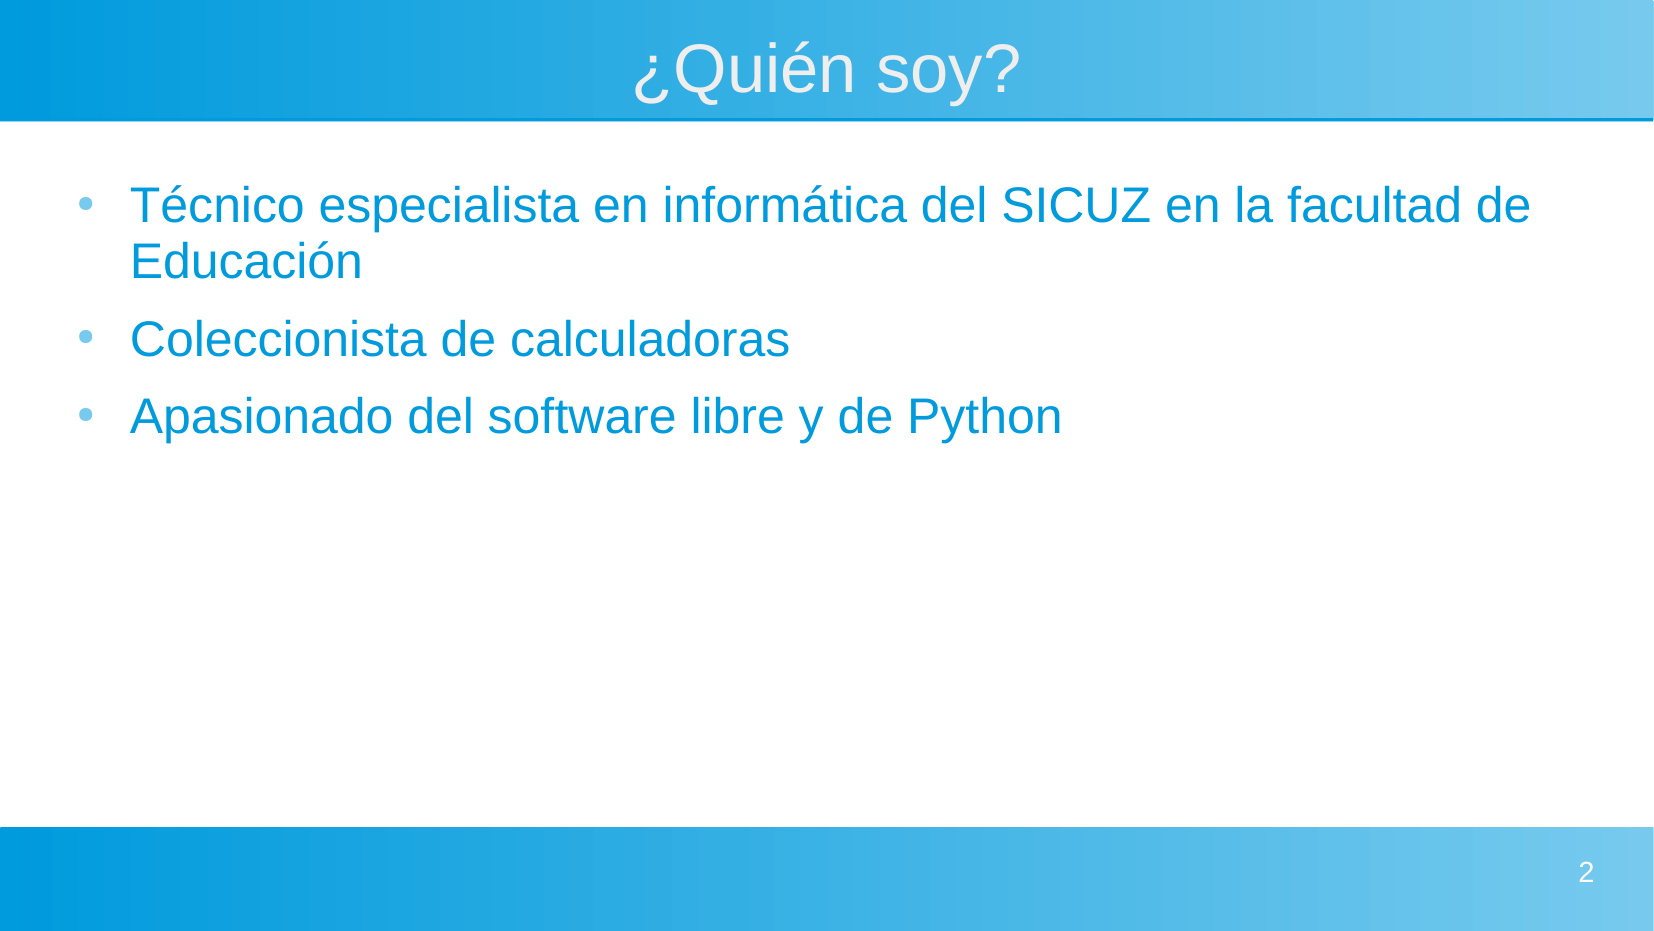

# ¿Quién soy?
Técnico especialista en informática del SICUZ en la facultad de Educación
Coleccionista de calculadoras
Apasionado del software libre y de Python
2